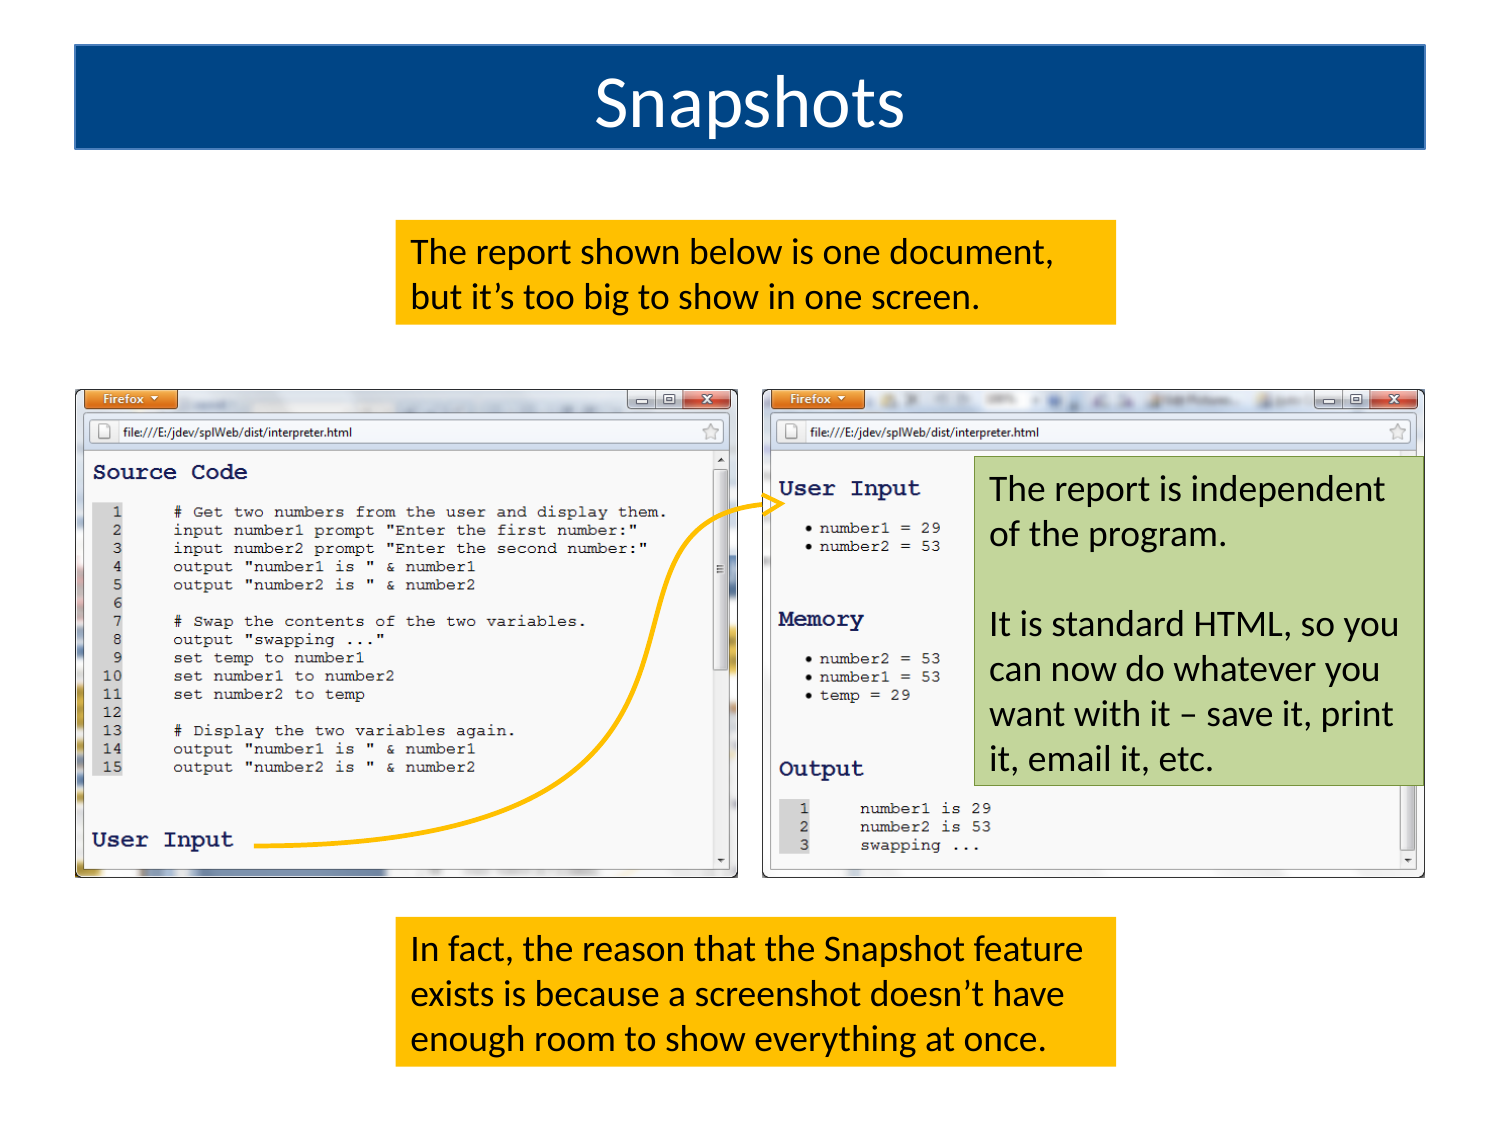

# Snapshots
The report shown below is one document, but it’s too big to show in one screen.
The report is independent of the program.
It is standard HTML, so you can now do whatever you want with it – save it, print it, email it, etc.
In fact, the reason that the Snapshot feature exists is because a screenshot doesn’t have enough room to show everything at once.